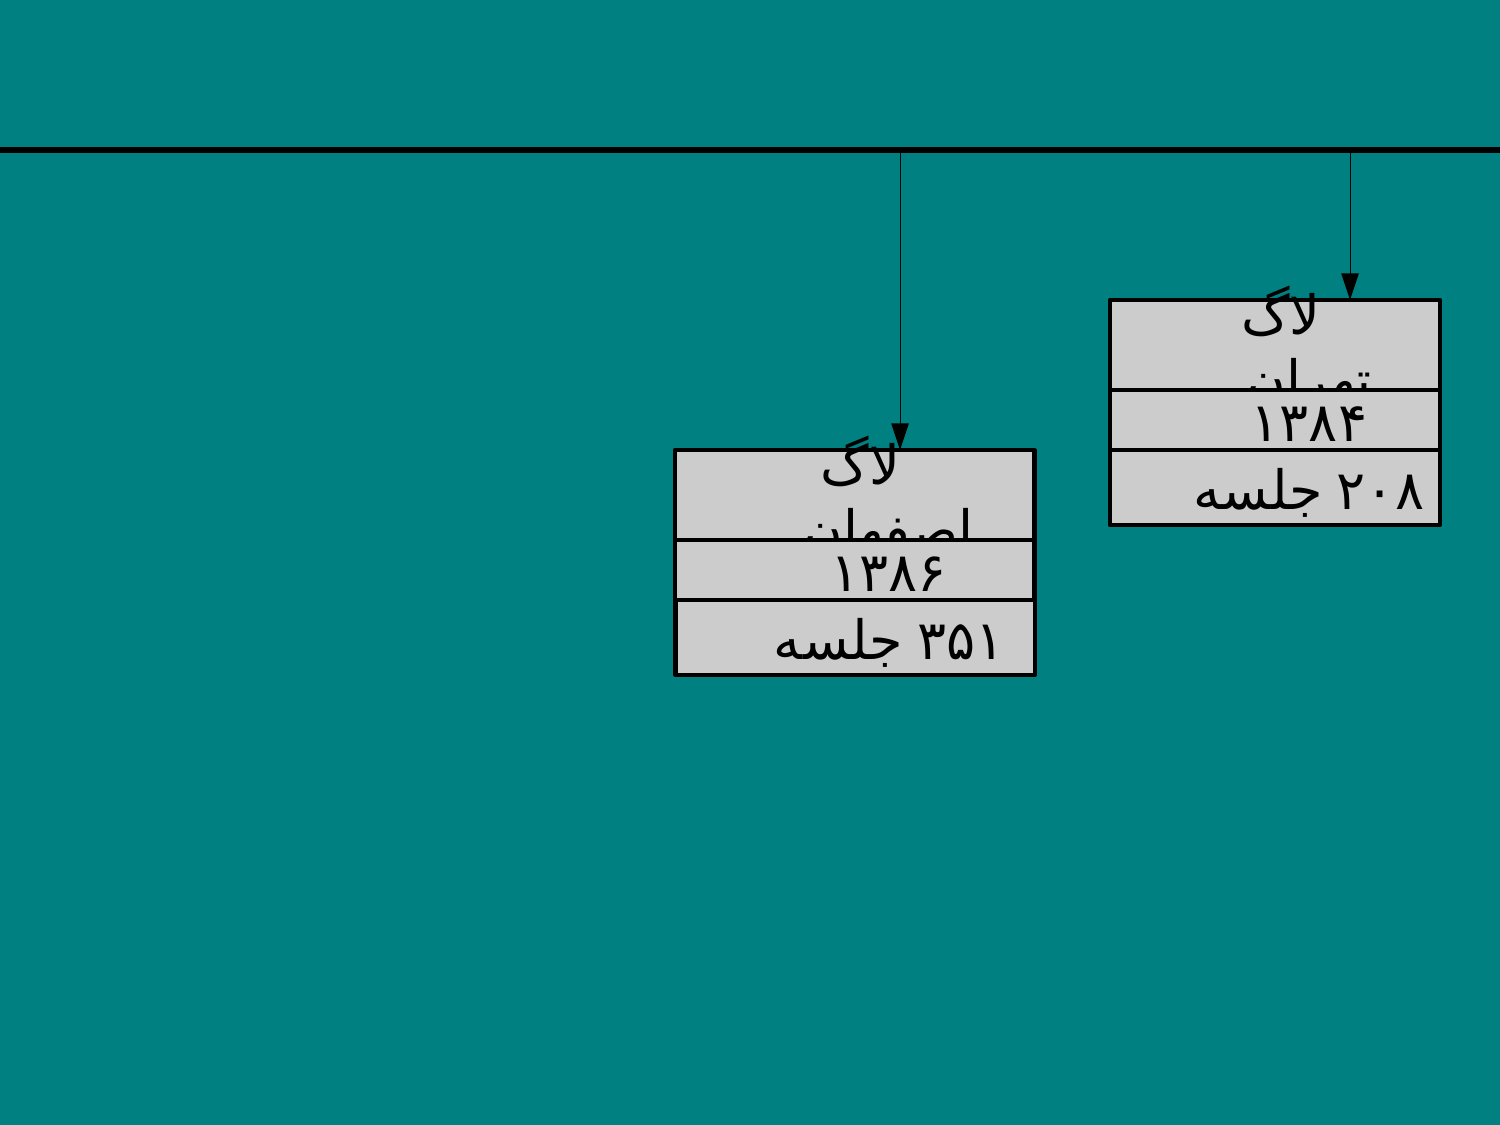

لاگ تهران
۱۳۸۴
 لاگ اصفهان
۲۰۸ جلسه
۱۳۸۶
۳۵۱ جلسه